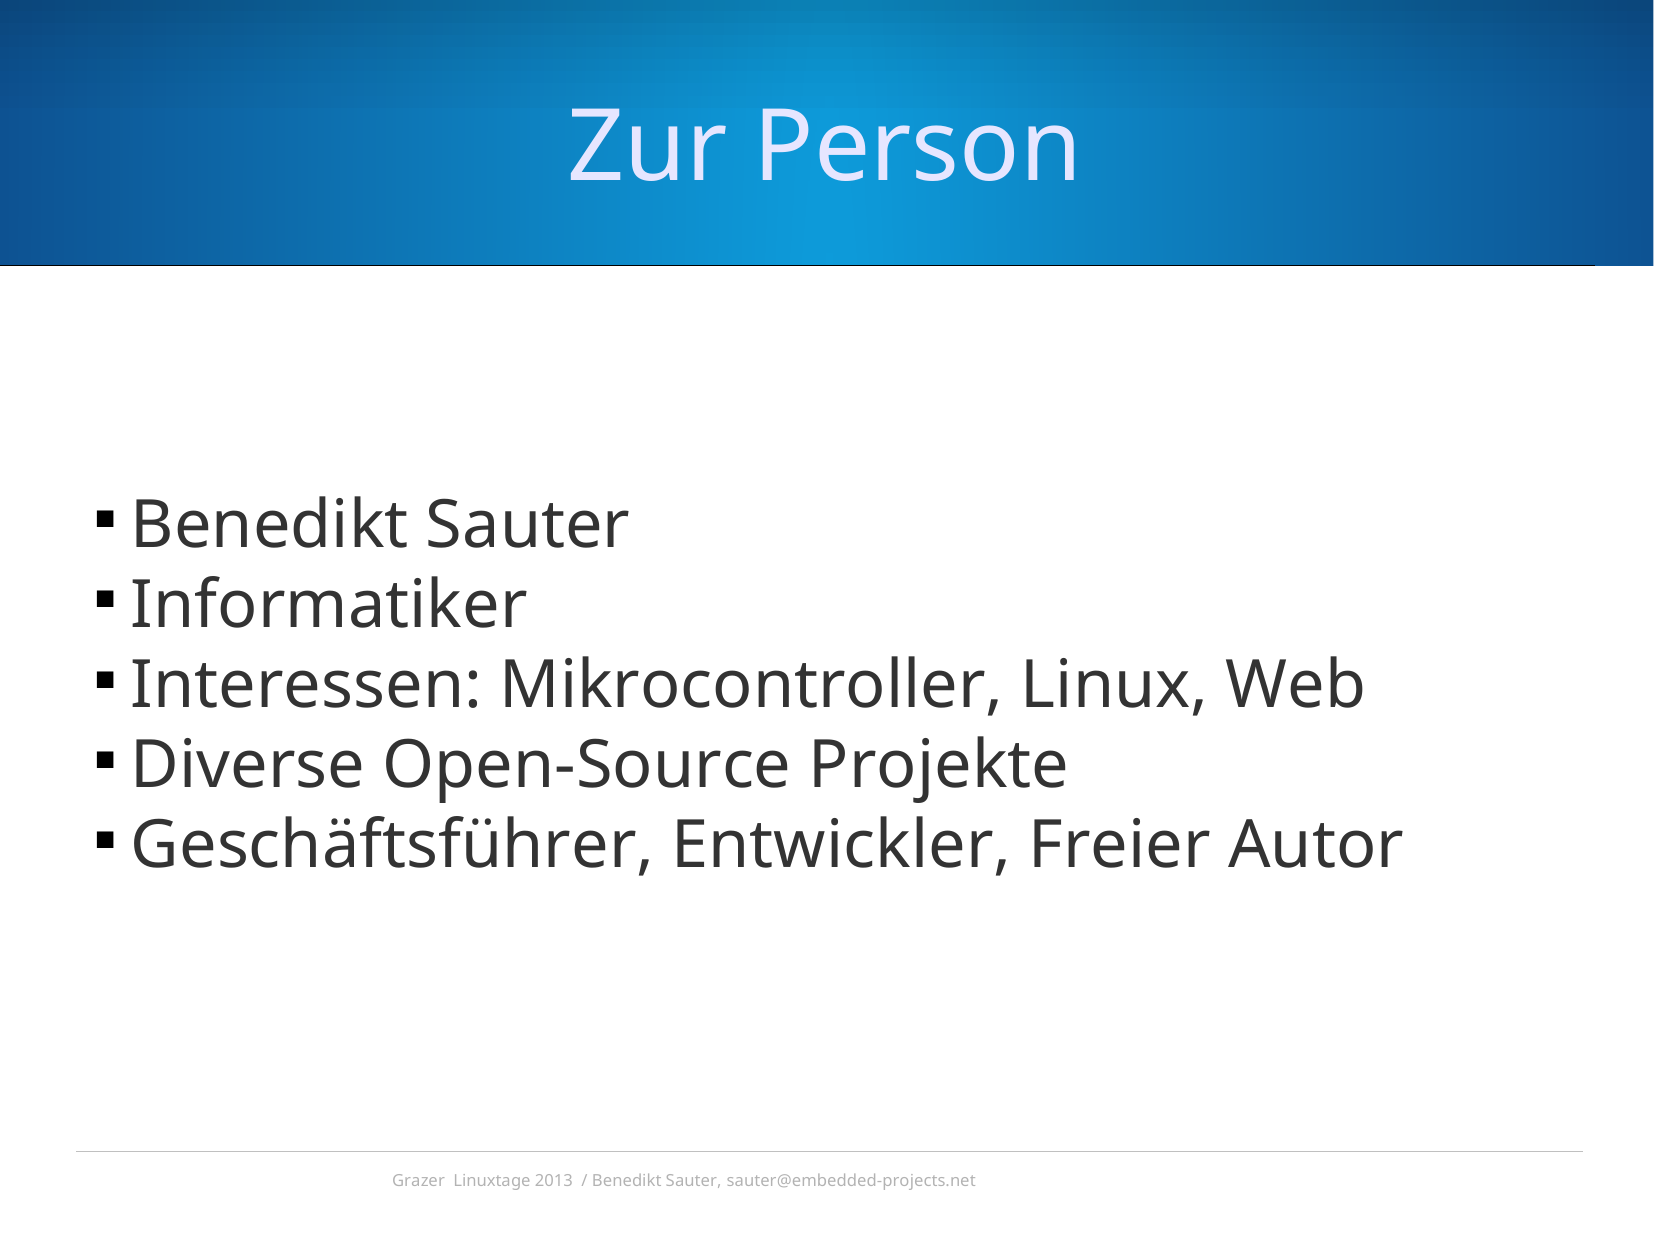

# Zur Person
 Benedikt Sauter
 Informatiker
 Interessen: Mikrocontroller, Linux, Web
 Diverse Open-Source Projekte
 Geschäftsführer, Entwickler, Freier Autor